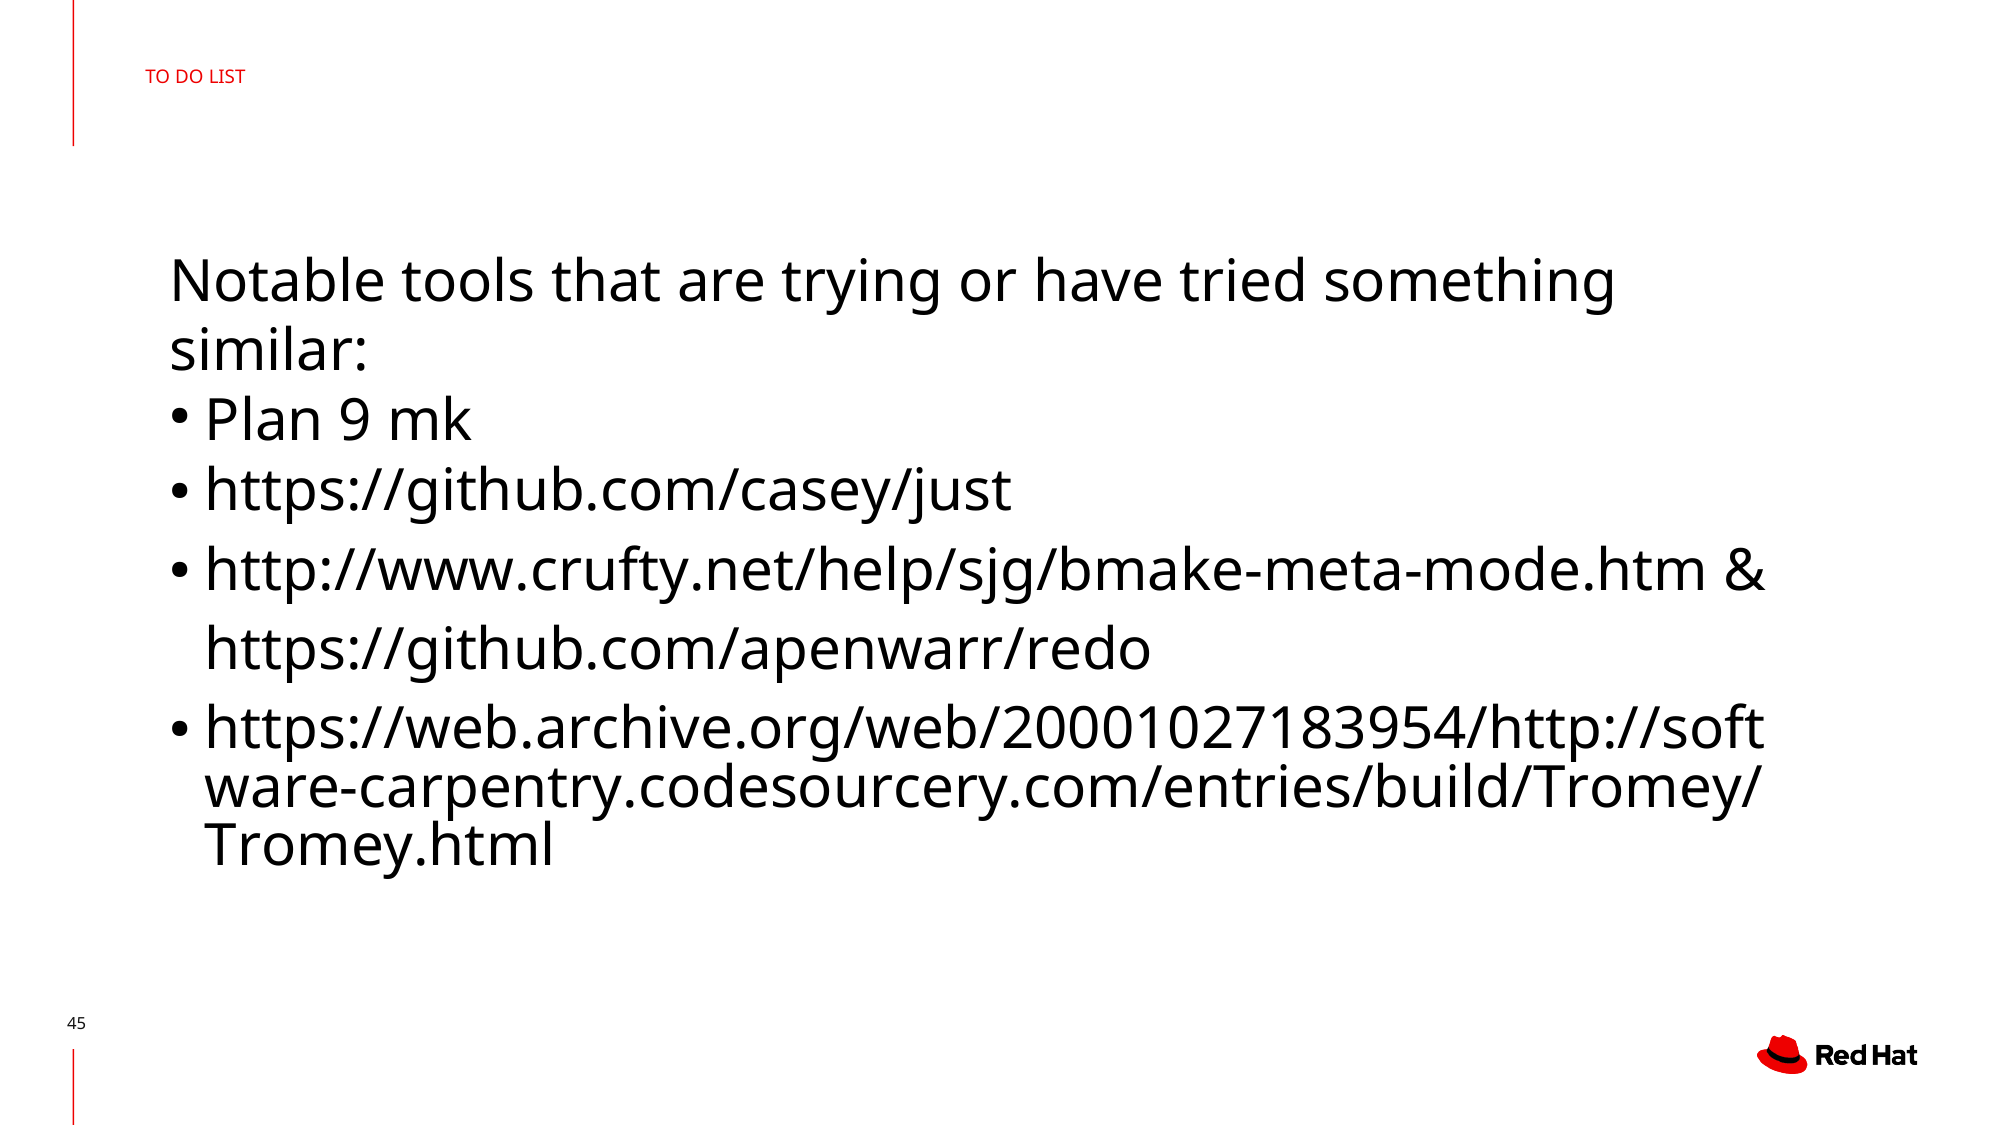

TO DO LIST
Notable tools that are trying or have tried something similar:
Plan 9 mk
https://github.com/casey/just
http://www.crufty.net/help/sjg/bmake-meta-mode.htm & https://github.com/apenwarr/redo
https://web.archive.org/web/20001027183954/http://software-carpentry.codesourcery.com/entries/build/Tromey/Tromey.html
45